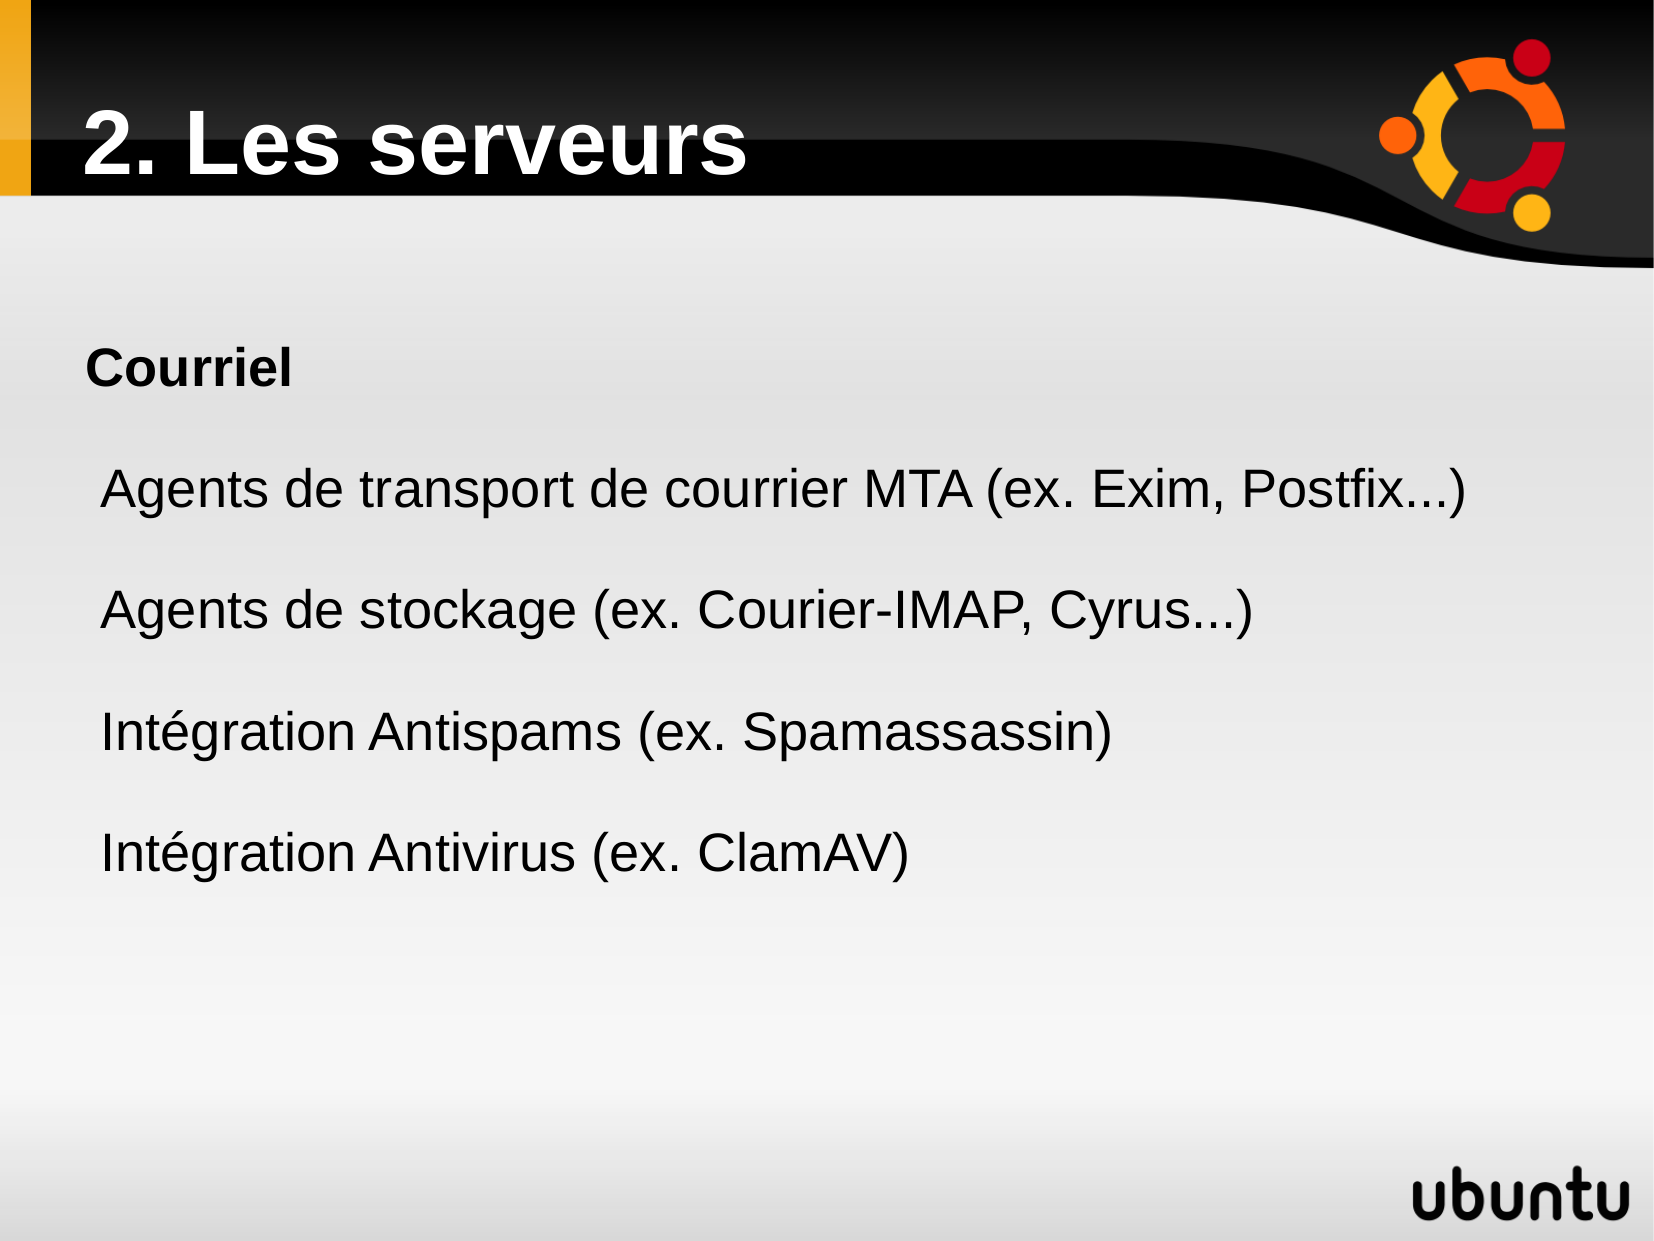

# 2. Les serveurs
Courriel
 Agents de transport de courrier MTA (ex. Exim, Postfix...)
 Agents de stockage (ex. Courier-IMAP, Cyrus...)
 Intégration Antispams (ex. Spamassassin)
 Intégration Antivirus (ex. ClamAV)